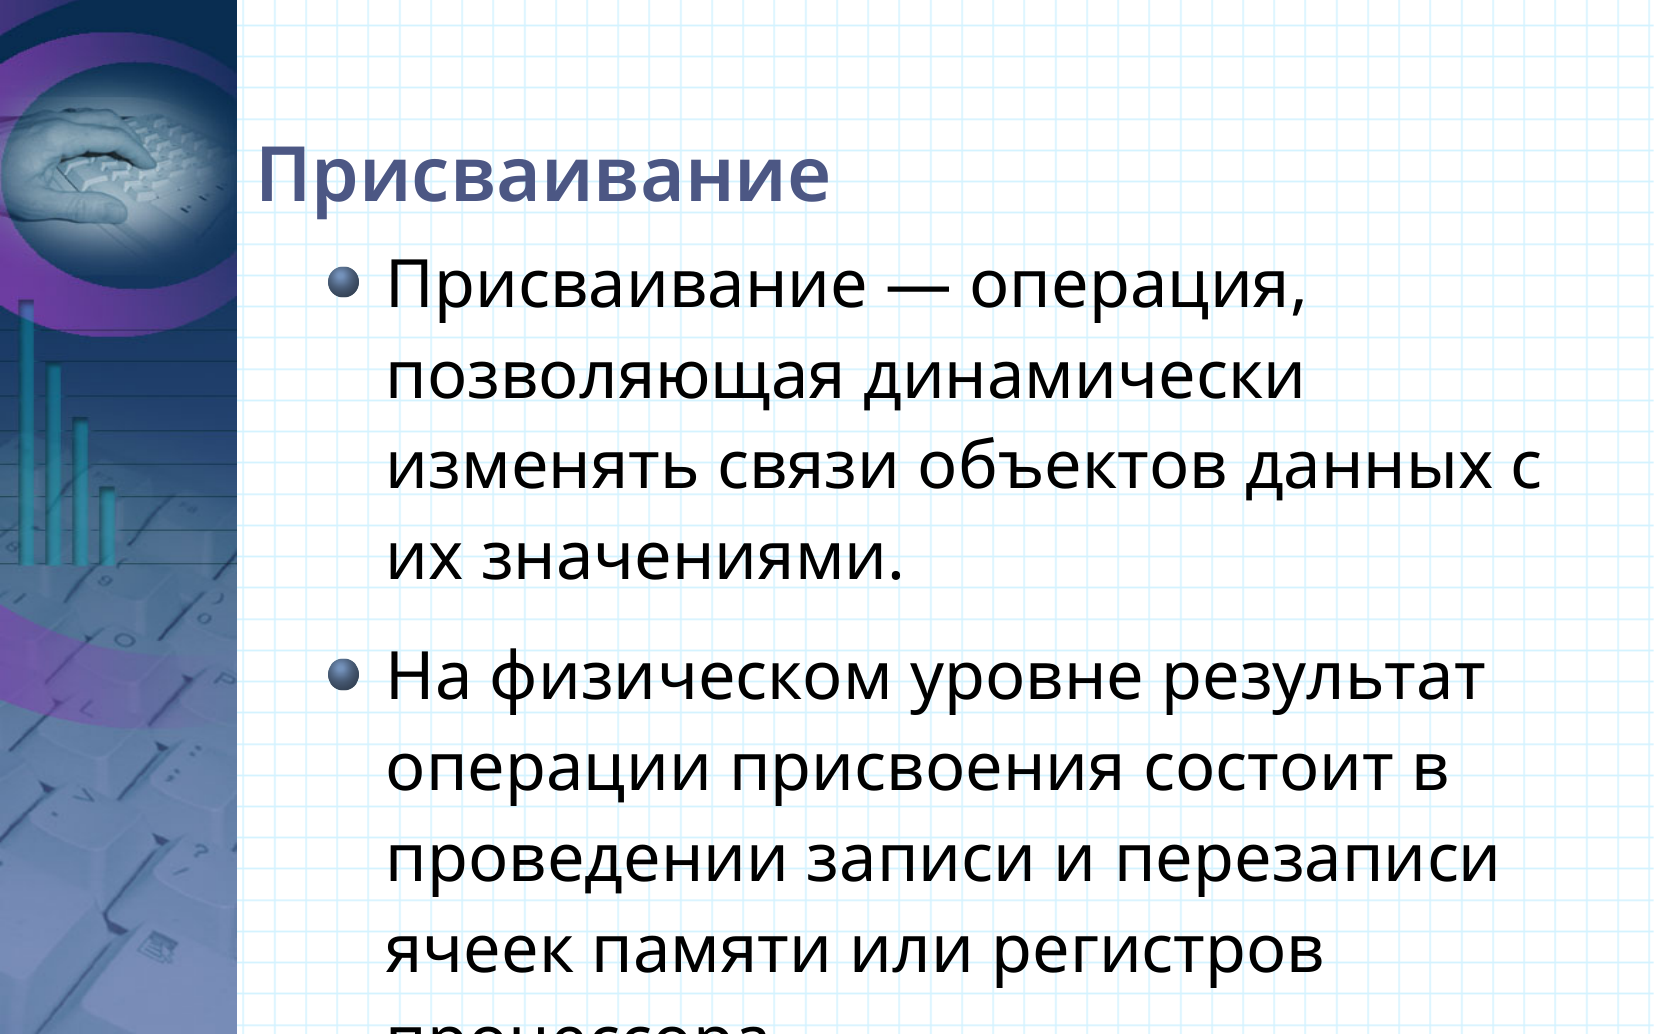

# Присваивание
Присваивание — операция, позволяющая динамически изменять связи объектов данных с их значениями.
На физическом уровне результат операции присвоения состоит в проведении записи и перезаписи ячеек памяти или регистров процессора.